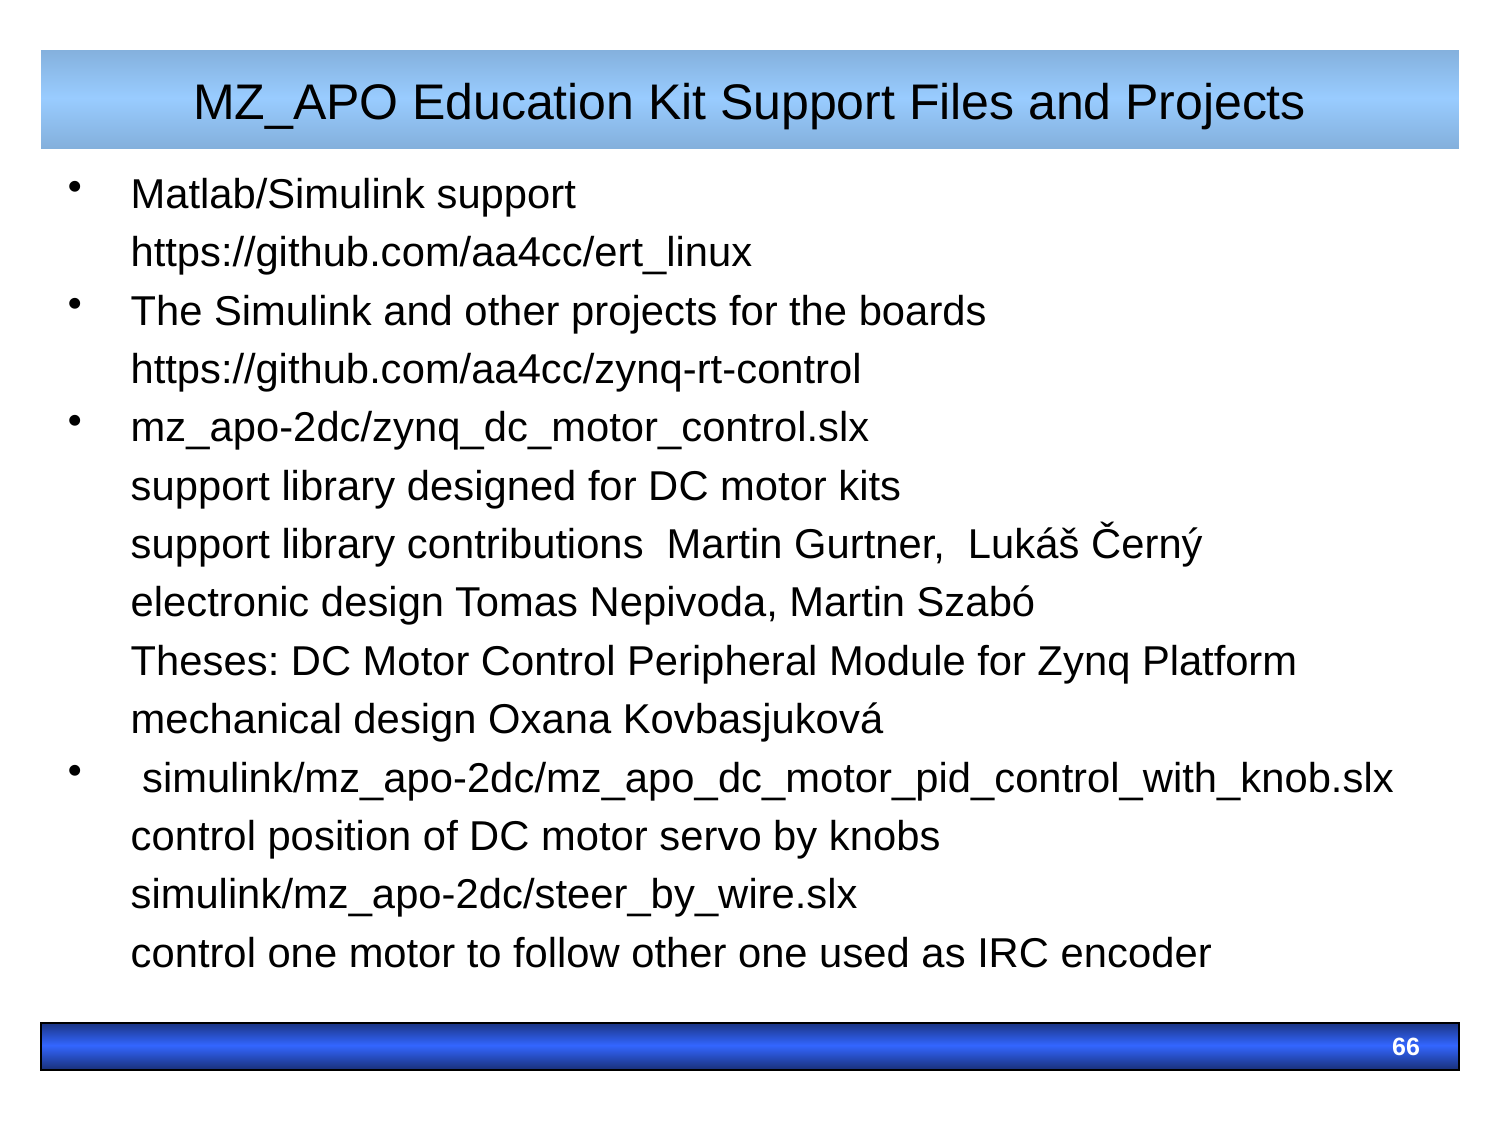

# MZ_APO Education Kit Support Files and Projects
Matlab/Simulink support
https://github.com/aa4cc/ert_linux
The Simulink and other projects for the boards
https://github.com/aa4cc/zynq-rt-control
mz_apo-2dc/zynq_dc_motor_control.slx
support library designed for DC motor kits
support library contributions Martin Gurtner, Lukáš Černý
electronic design Tomas Nepivoda, Martin Szabó
Theses: DC Motor Control Peripheral Module for Zynq Platform
mechanical design Oxana Kovbasjuková
 simulink/mz_apo-2dc/mz_apo_dc_motor_pid_control_with_knob.slx
control position of DC motor servo by knobs
simulink/mz_apo-2dc/steer_by_wire.slx
control one motor to follow other one used as IRC encoder
B35APO Computer Architectures